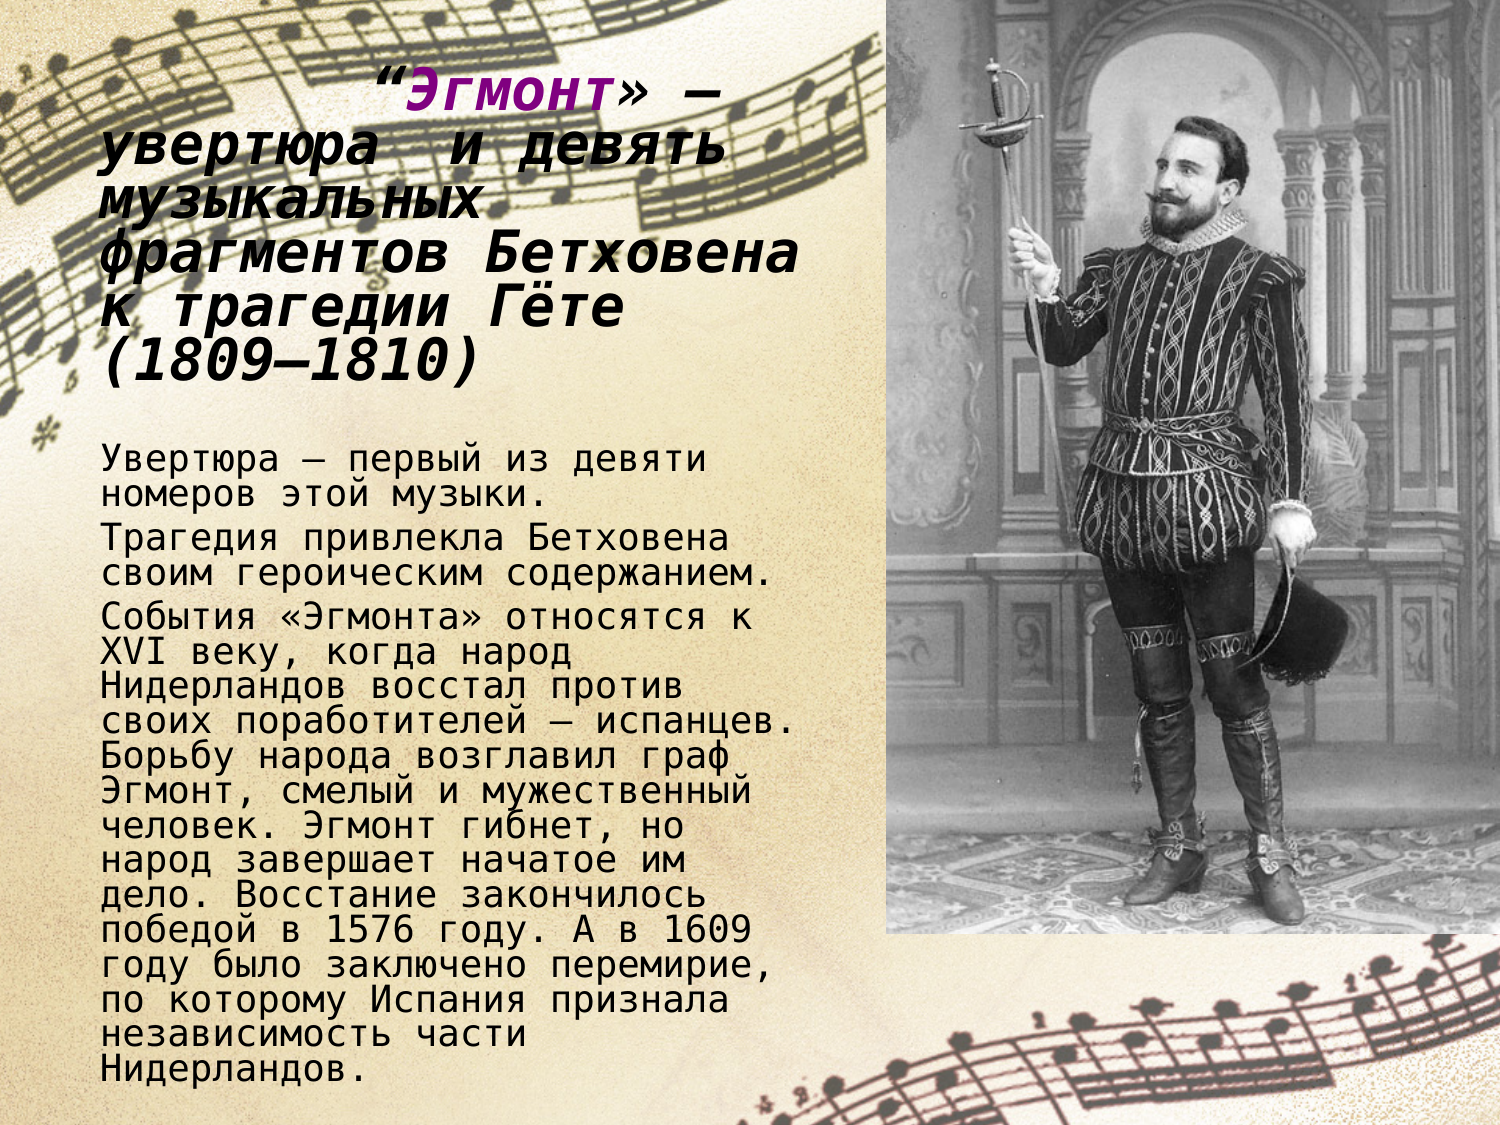

# “Эгмонт» — увертюра и девять музыкальных фрагментов Бетховена к трагедии Гёте (1809—1810)
	Увертюра — первый из девяти номеров этой музыки.
 	Трагедия привлекла Бетховена своим героическим содержанием.
	События «Эгмонта» относятся к XVI веку, когда народ Нидерландов восстал против своих поработителей — испанцев. Борьбу народа возглавил граф Эгмонт, смелый и мужественный человек. Эгмонт гибнет, но народ завершает начатое им дело. Восстание закончилось победой в 1576 году. А в 1609 году было заключено перемирие, по которому Испания признала независимость части Нидерландов.